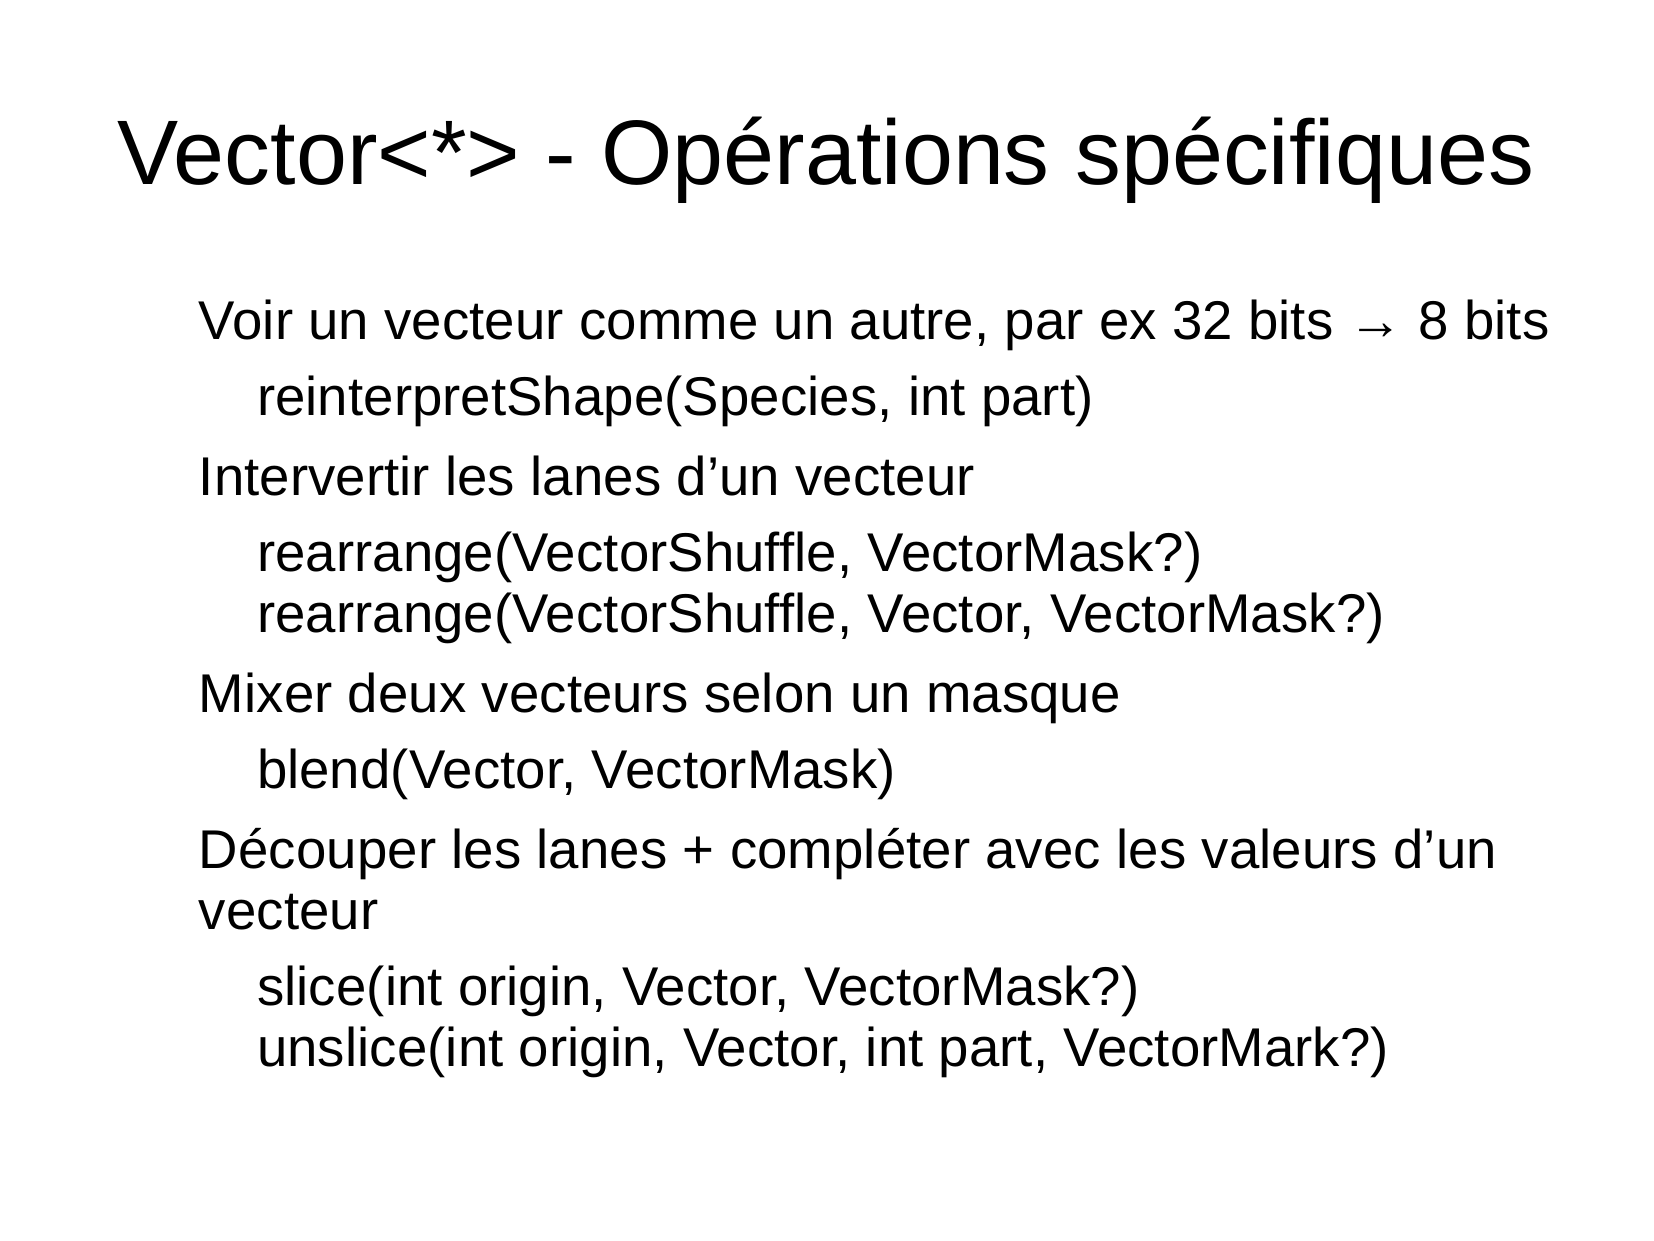

# Vector<*> - Opérations spécifiques
Voir un vecteur comme un autre, par ex 32 bits → 8 bits
reinterpretShape(Species, int part)
Intervertir les lanes d’un vecteur
rearrange(VectorShuffle, VectorMask?)
rearrange(VectorShuffle, Vector, VectorMask?)
Mixer deux vecteurs selon un masque
blend(Vector, VectorMask)
Découper les lanes + compléter avec les valeurs d’un vecteur
slice(int origin, Vector, VectorMask?)
unslice(int origin, Vector, int part, VectorMark?)